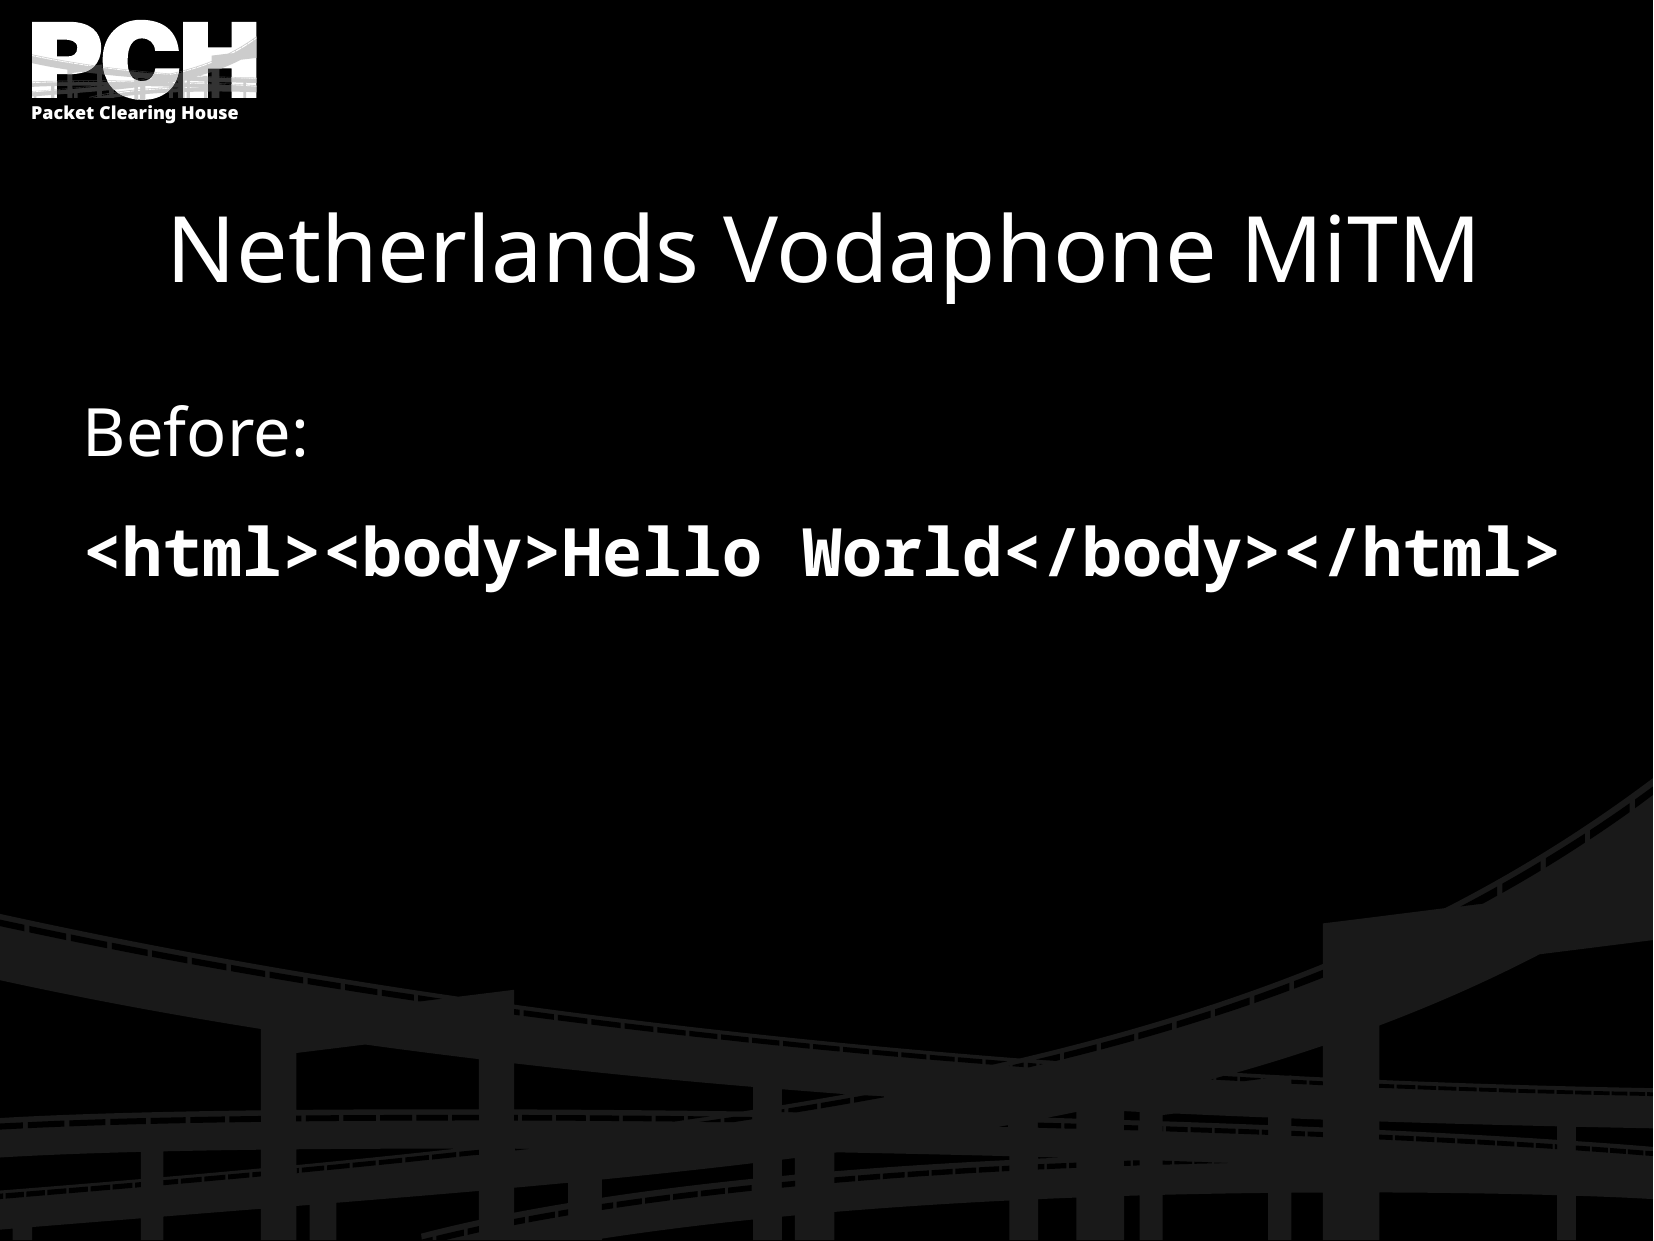

# Netherlands Vodaphone MiTM
Before:
<html><body>Hello World</body></html>